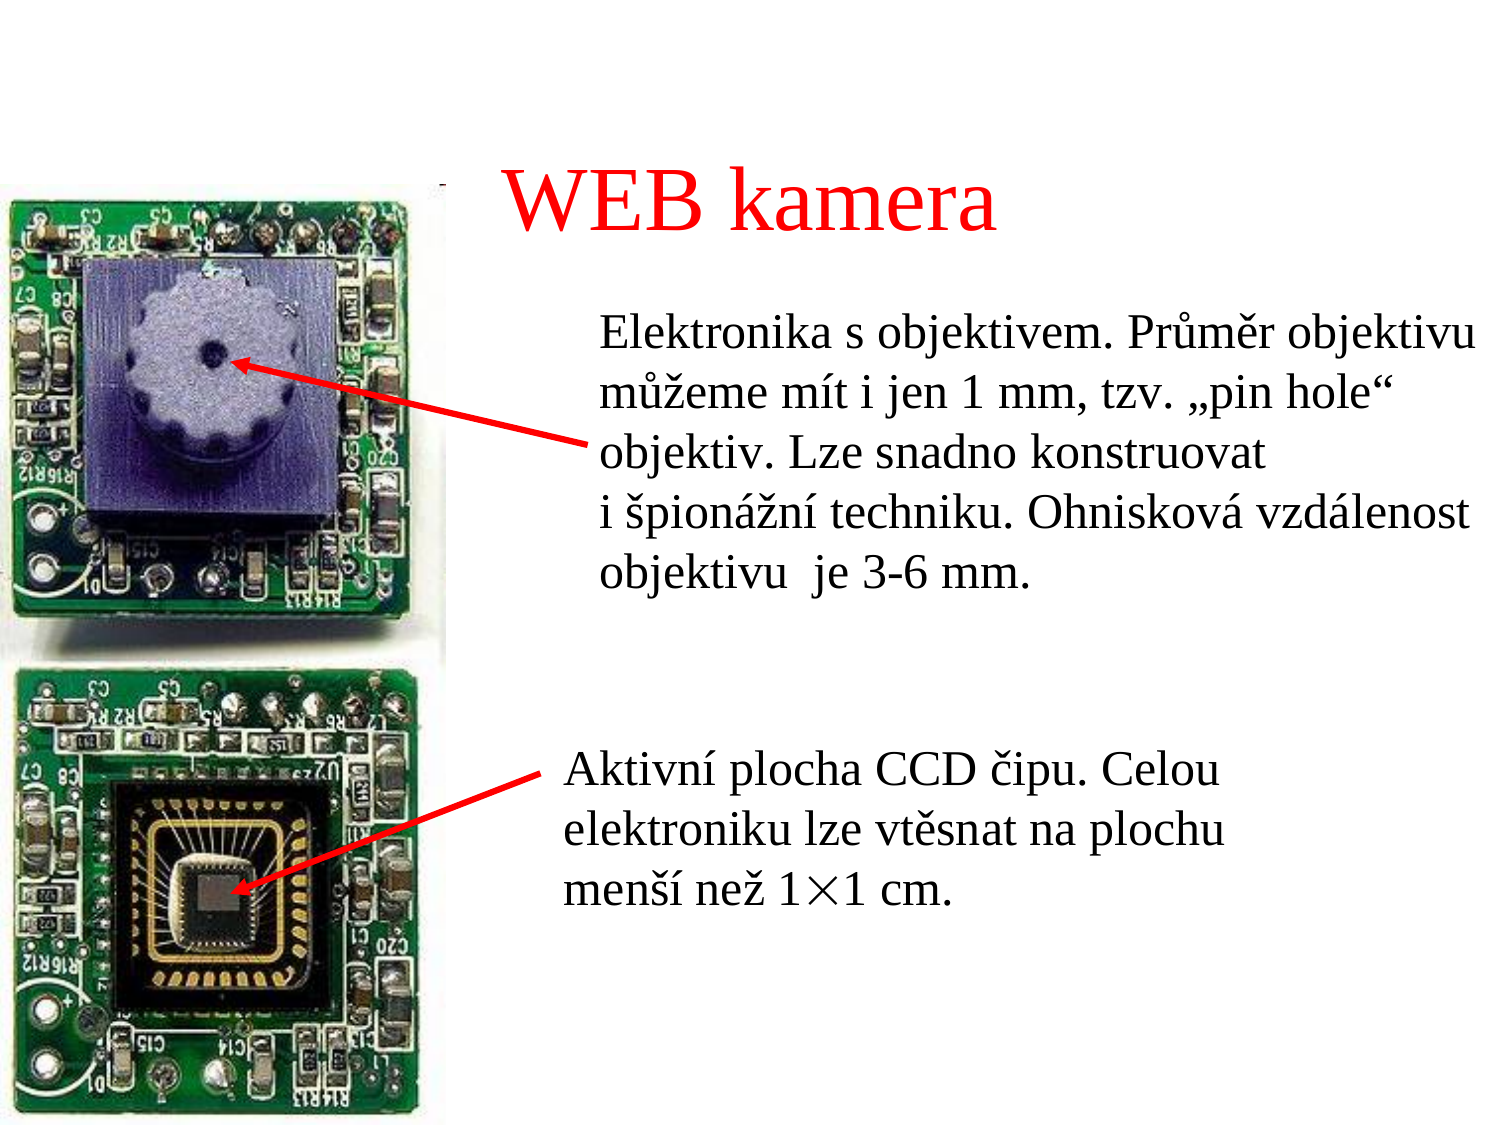

# WEB kamera
Elektronika s objektivem. Průměr objektivu můžeme mít i jen 1 mm, tzv. „pin hole“ objektiv. Lze snadno konstruovat
i špionážní techniku. Ohnisková vzdálenost objektivu je 3-6 mm.
Aktivní plocha CCD čipu. Celou elektroniku lze vtěsnat na plochu menší než 11 cm.